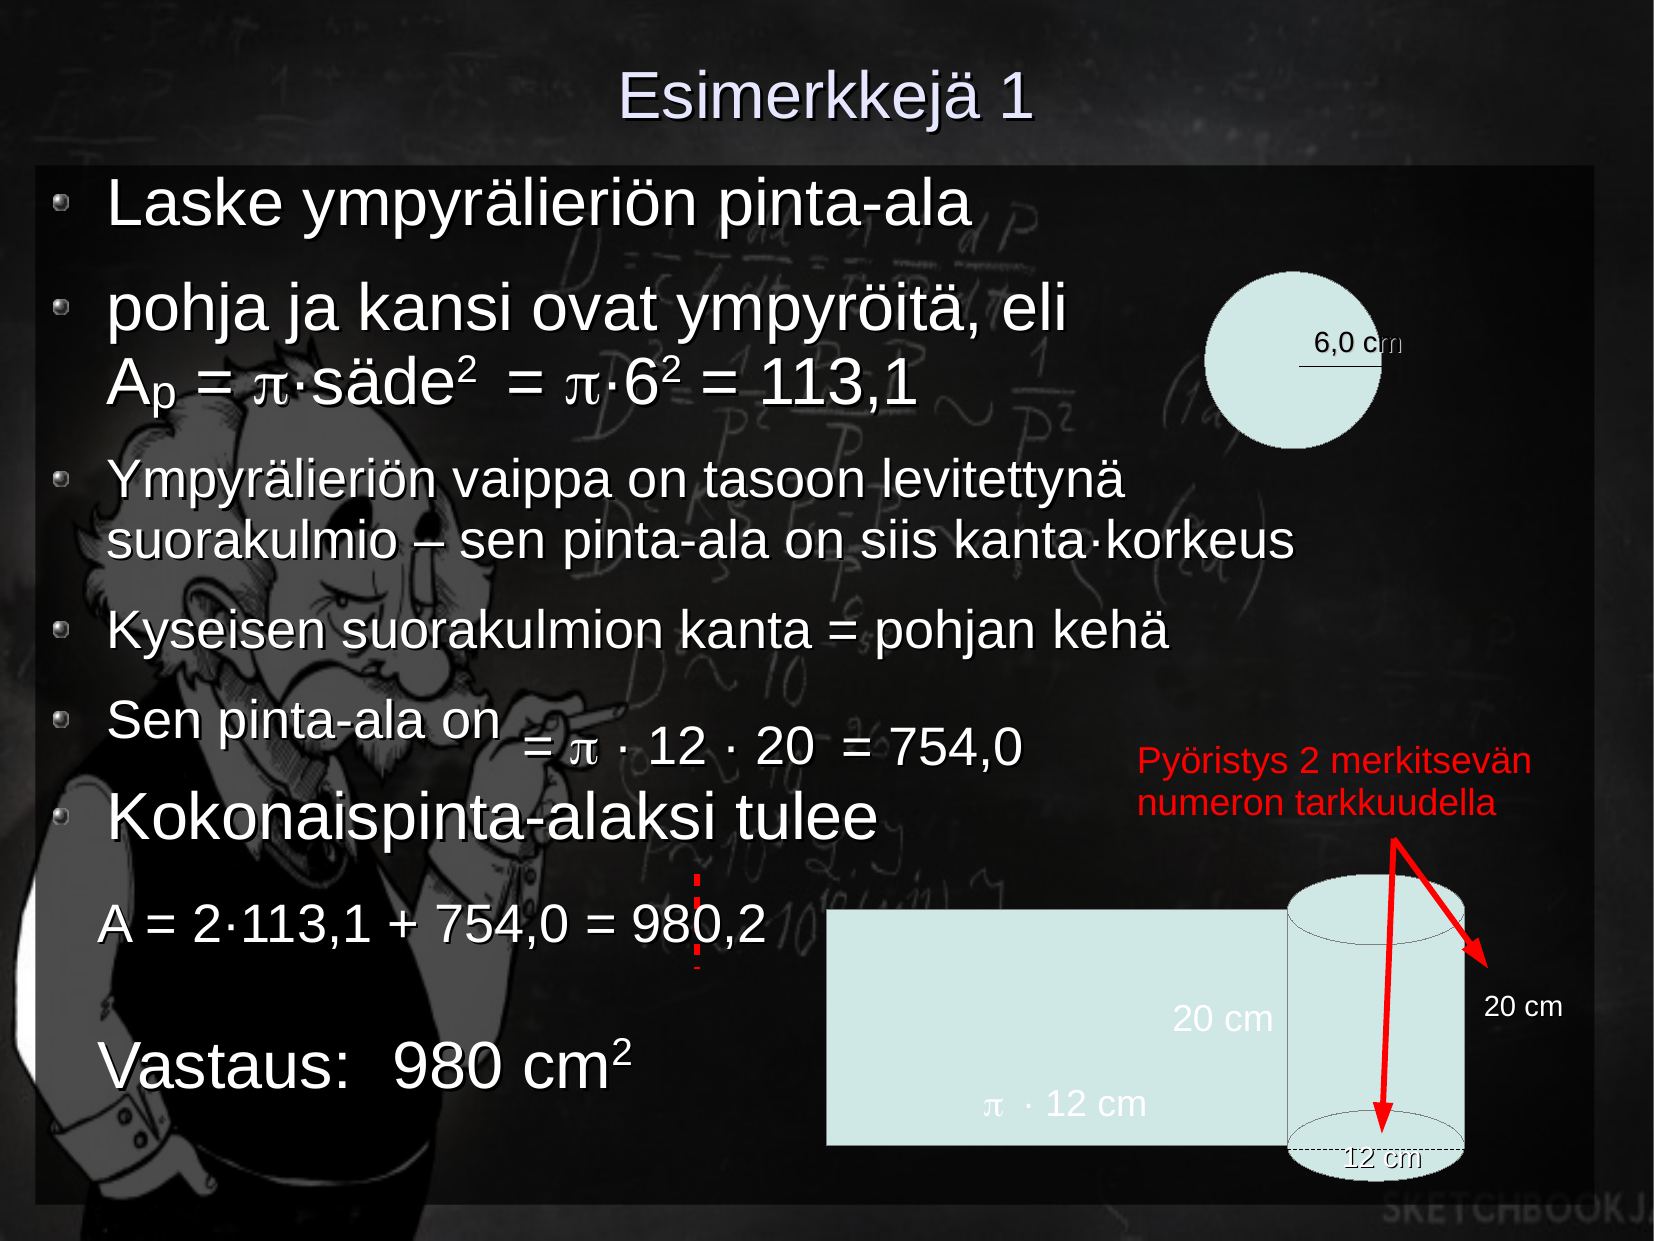

# Esimerkkejä 1
Laske ympyrälieriön pinta-ala
pohja ja kansi ovat ympyröitä, eli
Ap = p·säde2 = p·62 = 113,1
Ympyrälieriön vaippa on tasoon levitettynä
suorakulmio – sen pinta-ala on siis kanta·korkeus
Kyseisen suorakulmion kanta = pohjan kehä
Sen pinta-ala on
Kokonaispinta-alaksi tulee
6,0 cm
= p · 12 · 20
= 754,0
Pyöristys 2 merkitsevän numeron tarkkuudella
20 cm
12 cm
A = 2·113,1 + 754,0 = 980,2
20 cm
Vastaus:
980 cm2
p · 12 cm